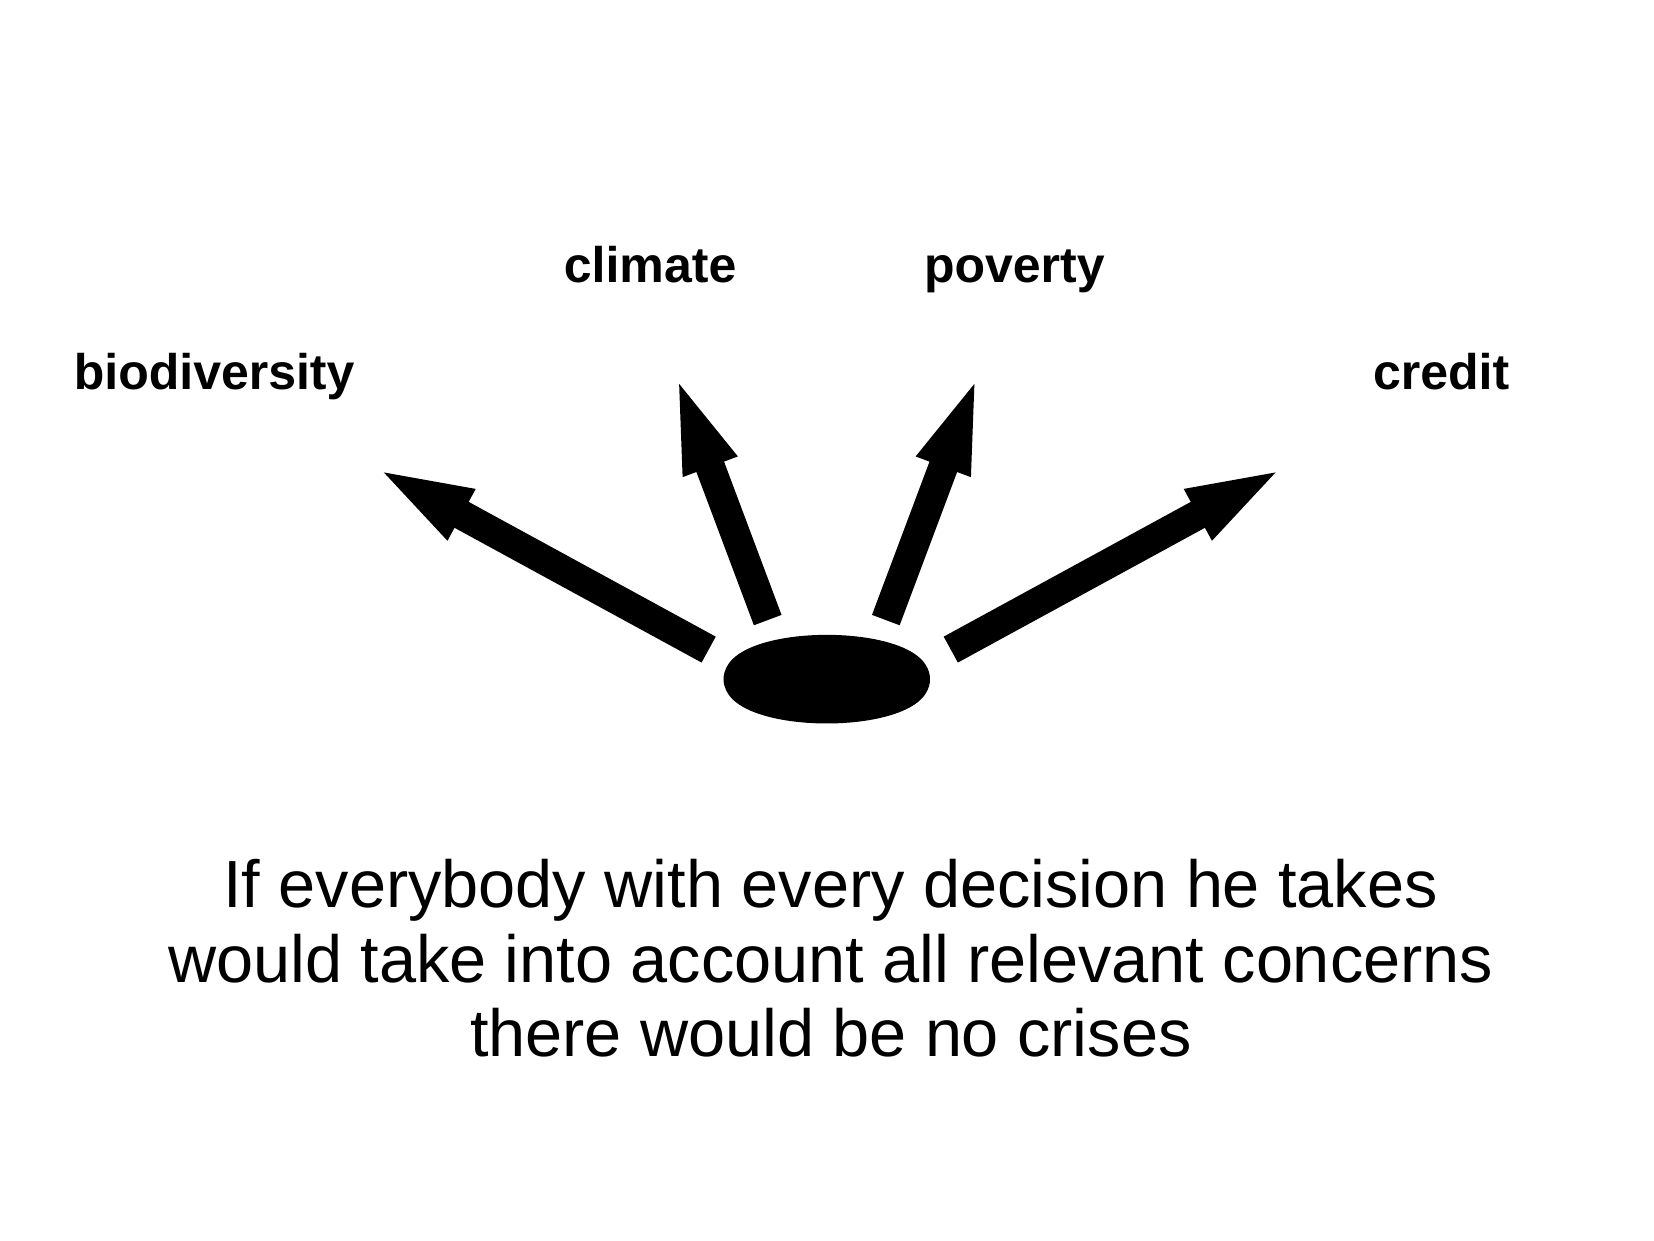

climate
poverty
biodiversity
credit
If everybody with every decision he takes
would take into account all relevant concerns
there would be no crises